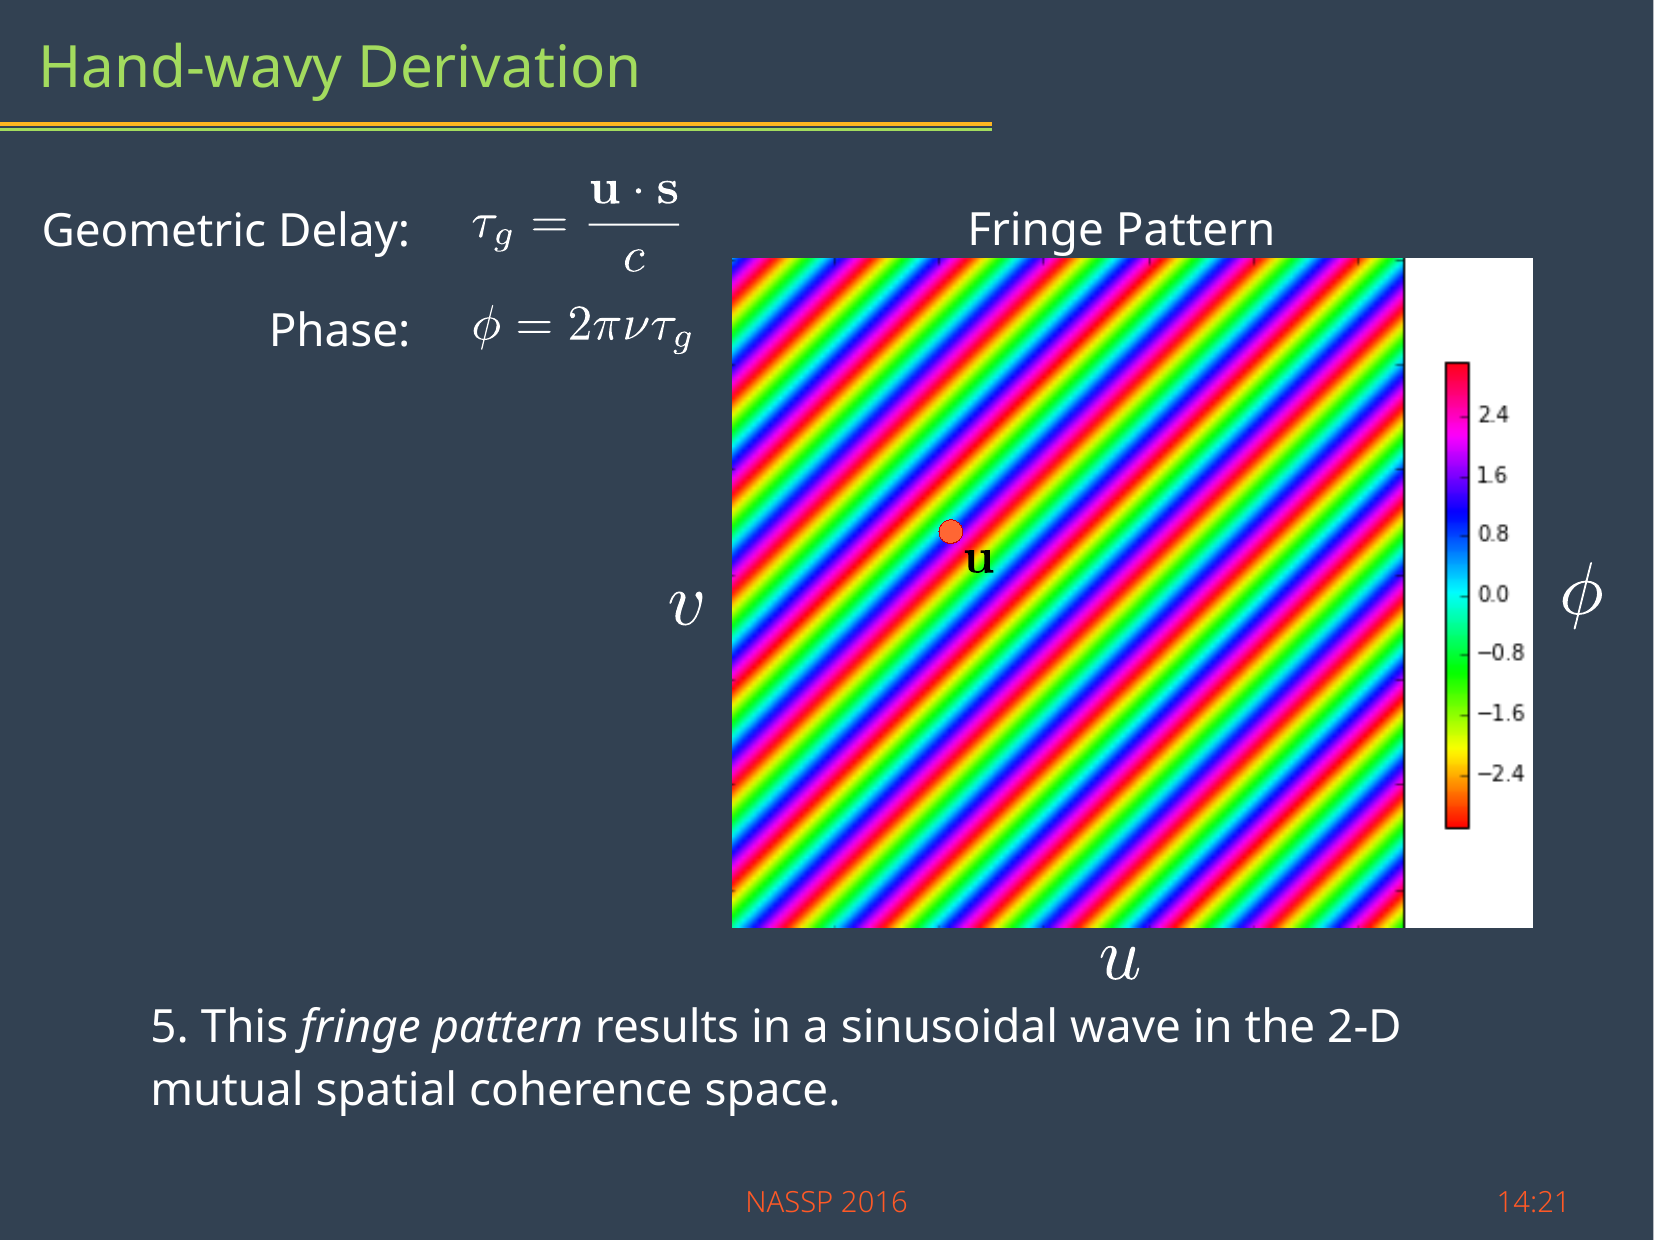

Hand-wavy Derivation
Fringe Pattern
Geometric Delay:
Phase:
5. This fringe pattern results in a sinusoidal wave in the 2-D mutual spatial coherence space.
NASSP 2016
14